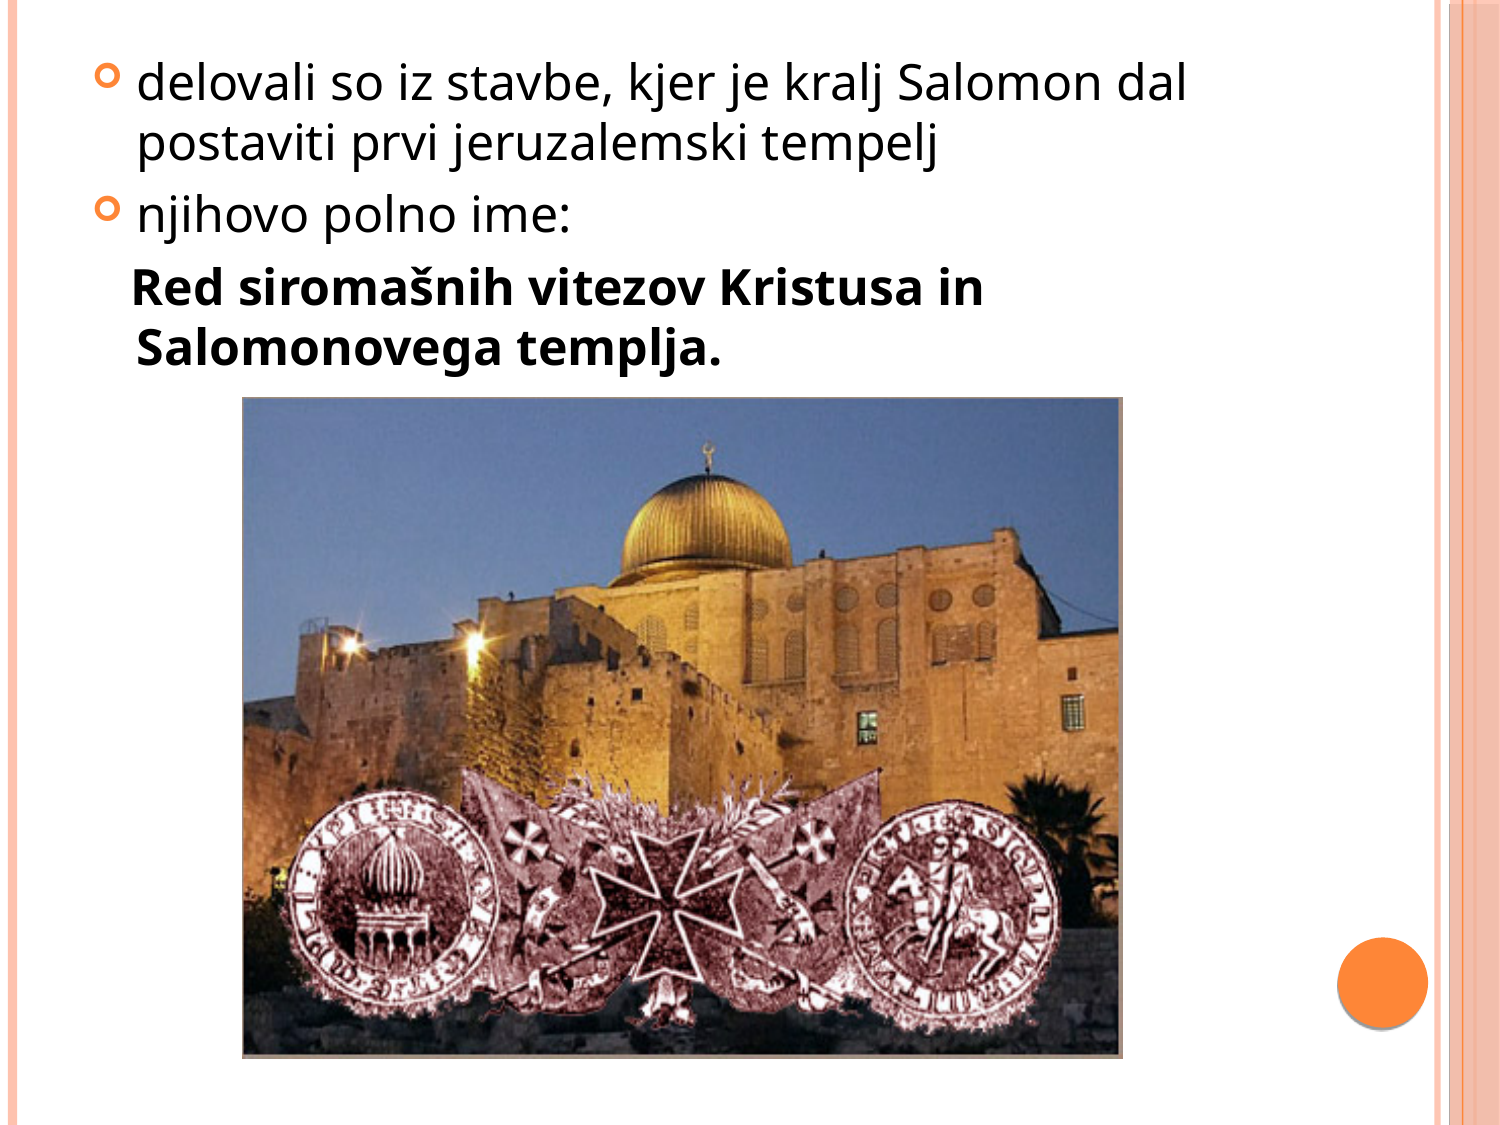

delovali so iz stavbe, kjer je kralj Salomon dal postaviti prvi jeruzalemski tempelj
njihovo polno ime:
 Red siromašnih vitezov Kristusa in Salomonovega templja.
#